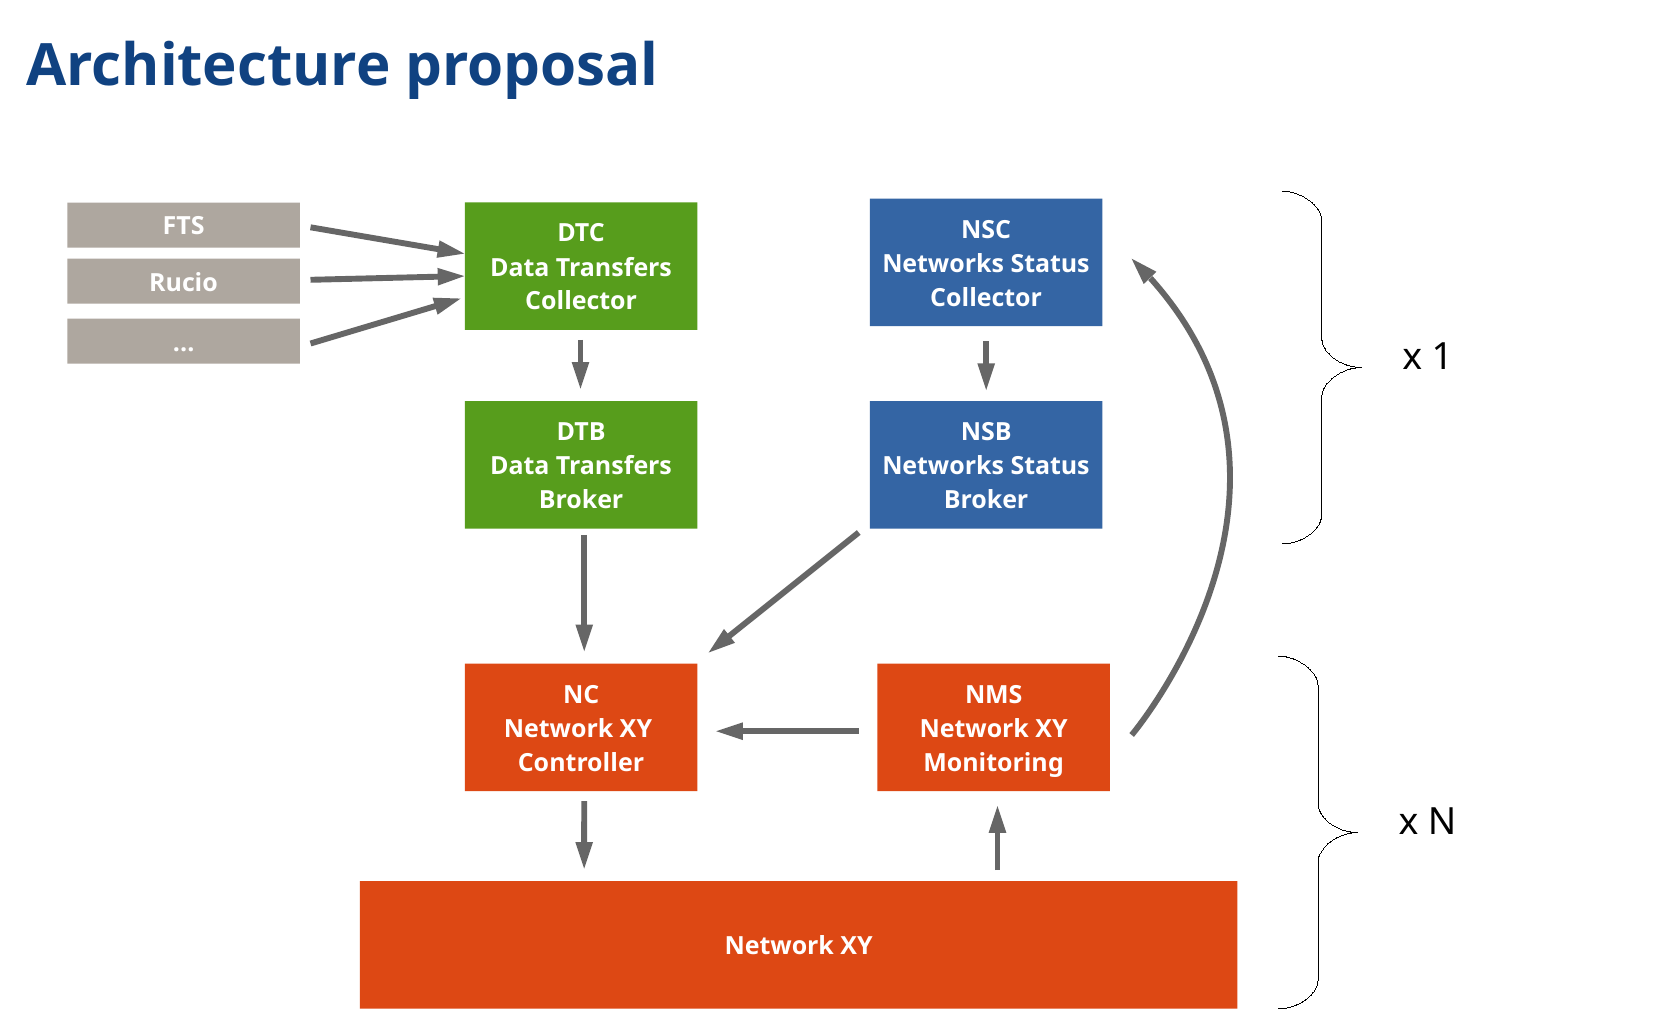

# Architecture proposal
NSC
Networks Status
Collector
FTS
DTC
Data Transfers
Collector
Rucio
...
x 1
DTB
Data Transfers
Broker
NSB
Networks Status
Broker
NC
Network XY
Controller
NMS
Network XY
Monitoring
x N
Network XY